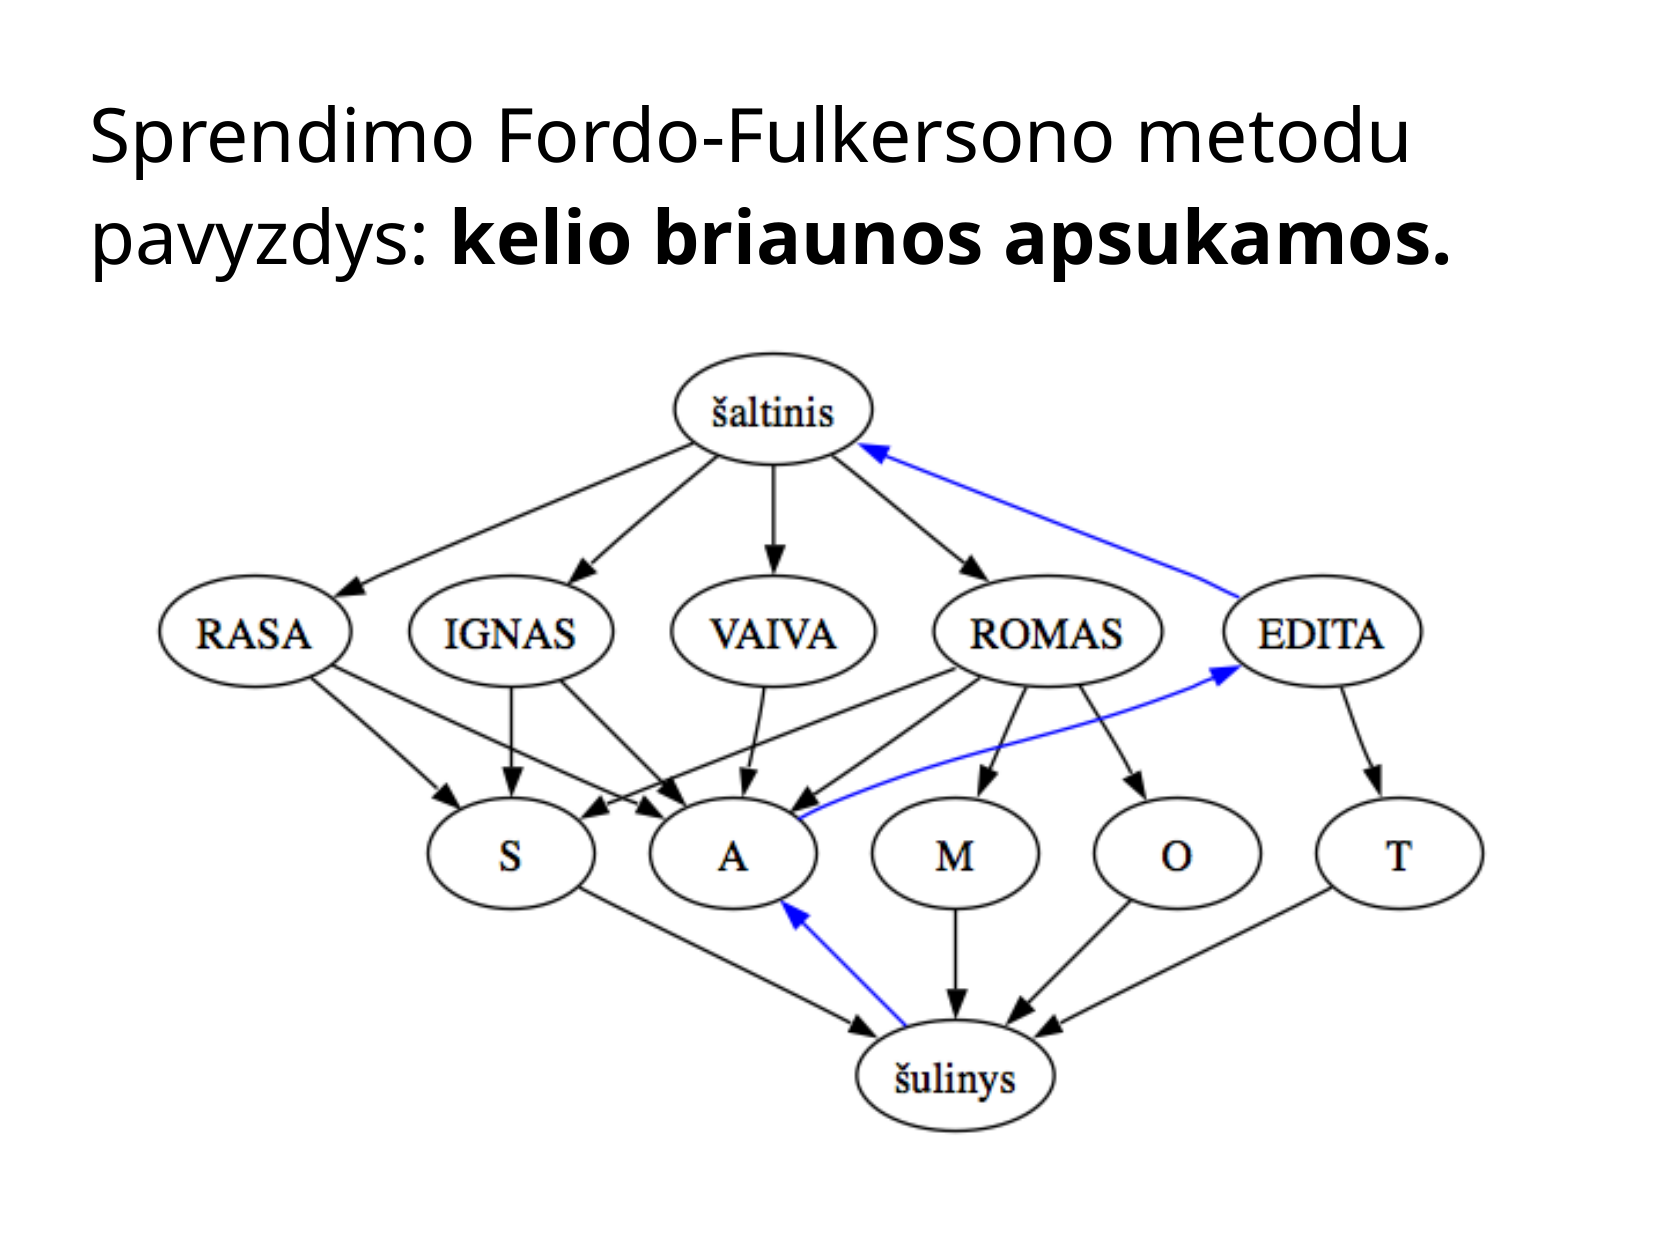

Sprendimo Fordo-Fulkersono metodu pavyzdys: kelio briaunos apsukamos.